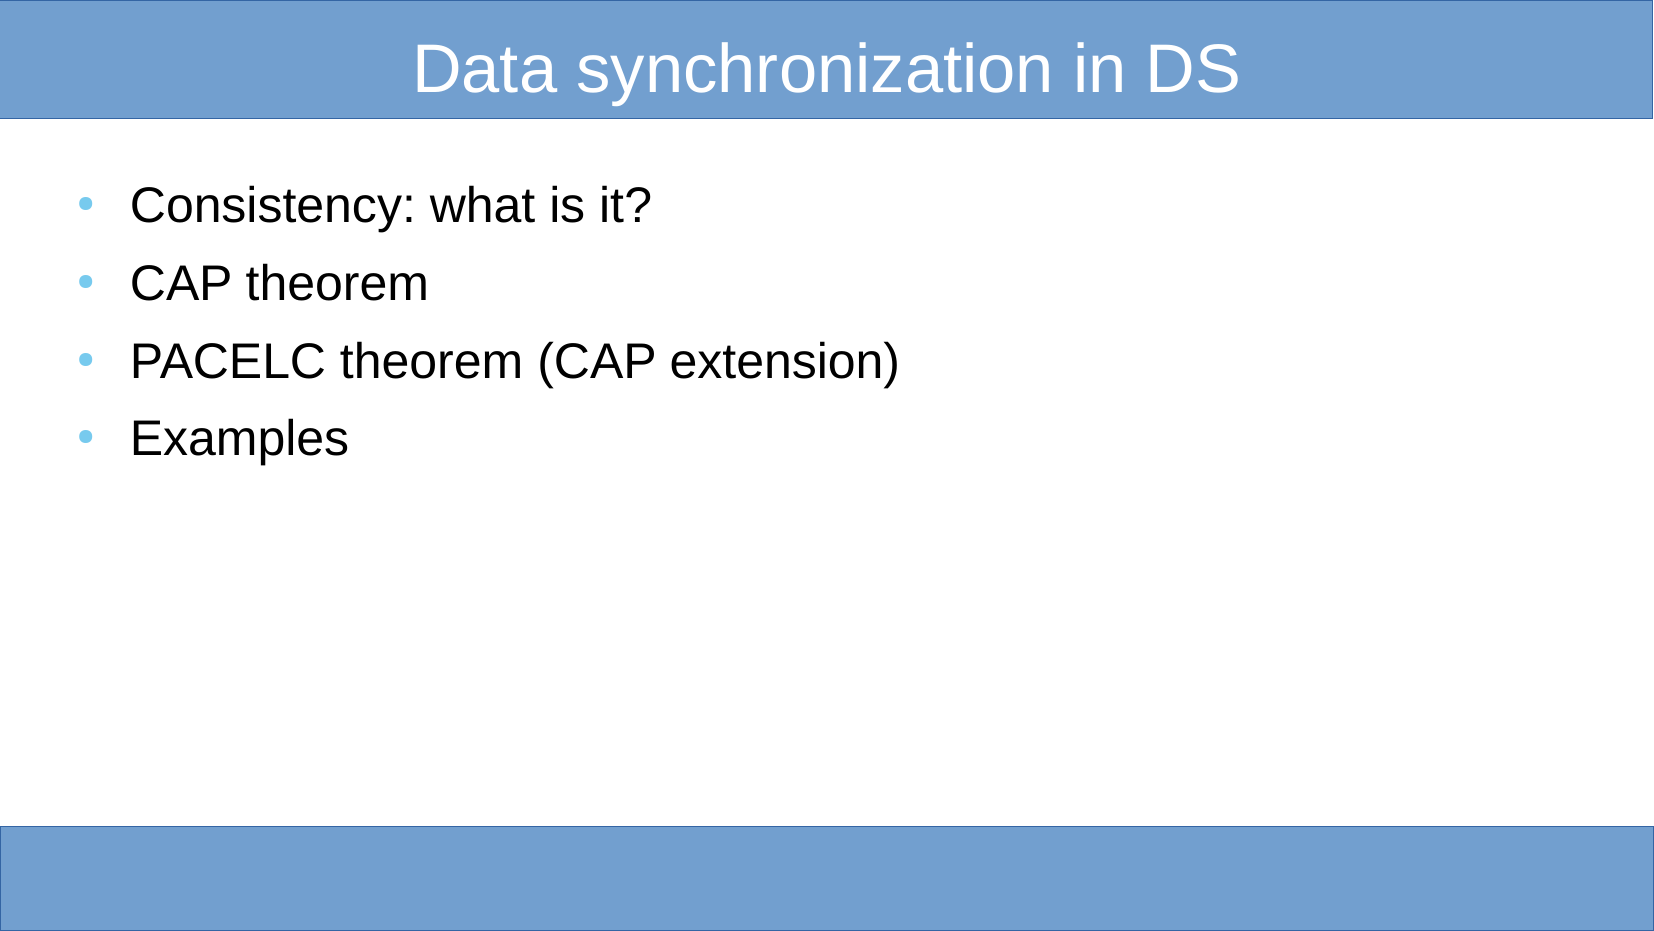

# Data synchronization in DS
Consistency: what is it?
CAP theorem
PACELC theorem (CAP extension)
Examples